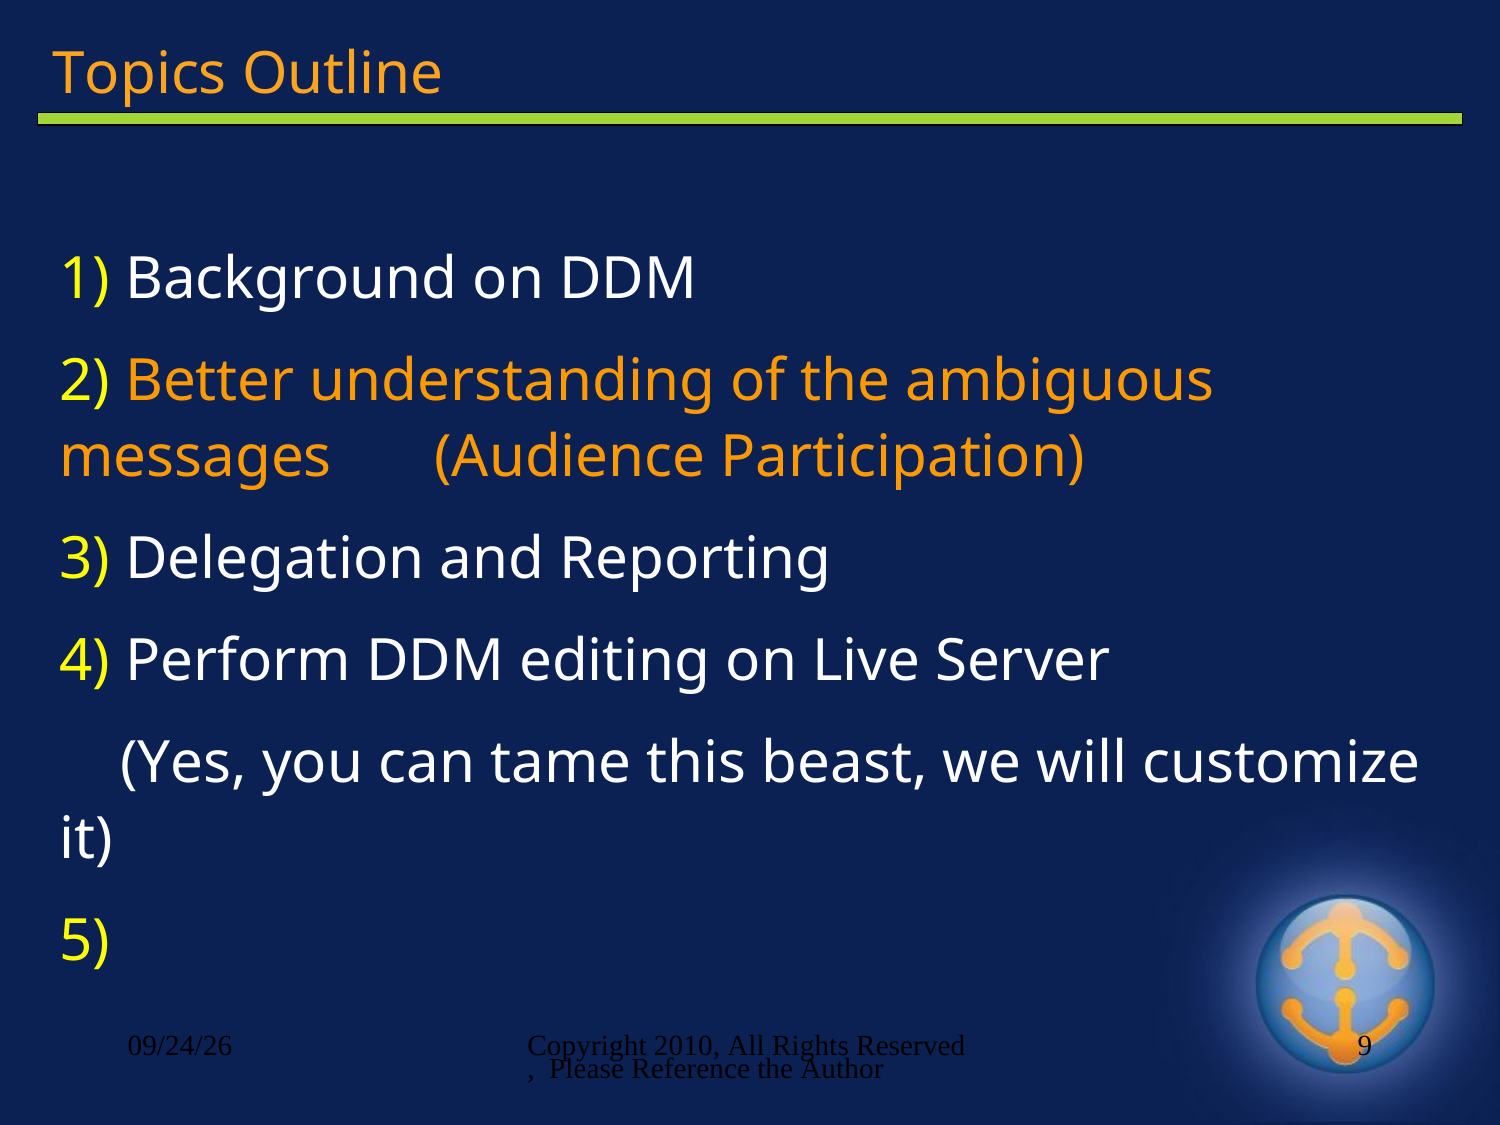

Topics Outline
 Background on DDM
 Better understanding of the ambiguous messages 	(Audience Participation)
 Delegation and Reporting
 Perform DDM editing on Live Server
 (Yes, you can tame this beast, we will customize it)
Copyright 2010, All Rights Reserved, Please Reference the Author
9